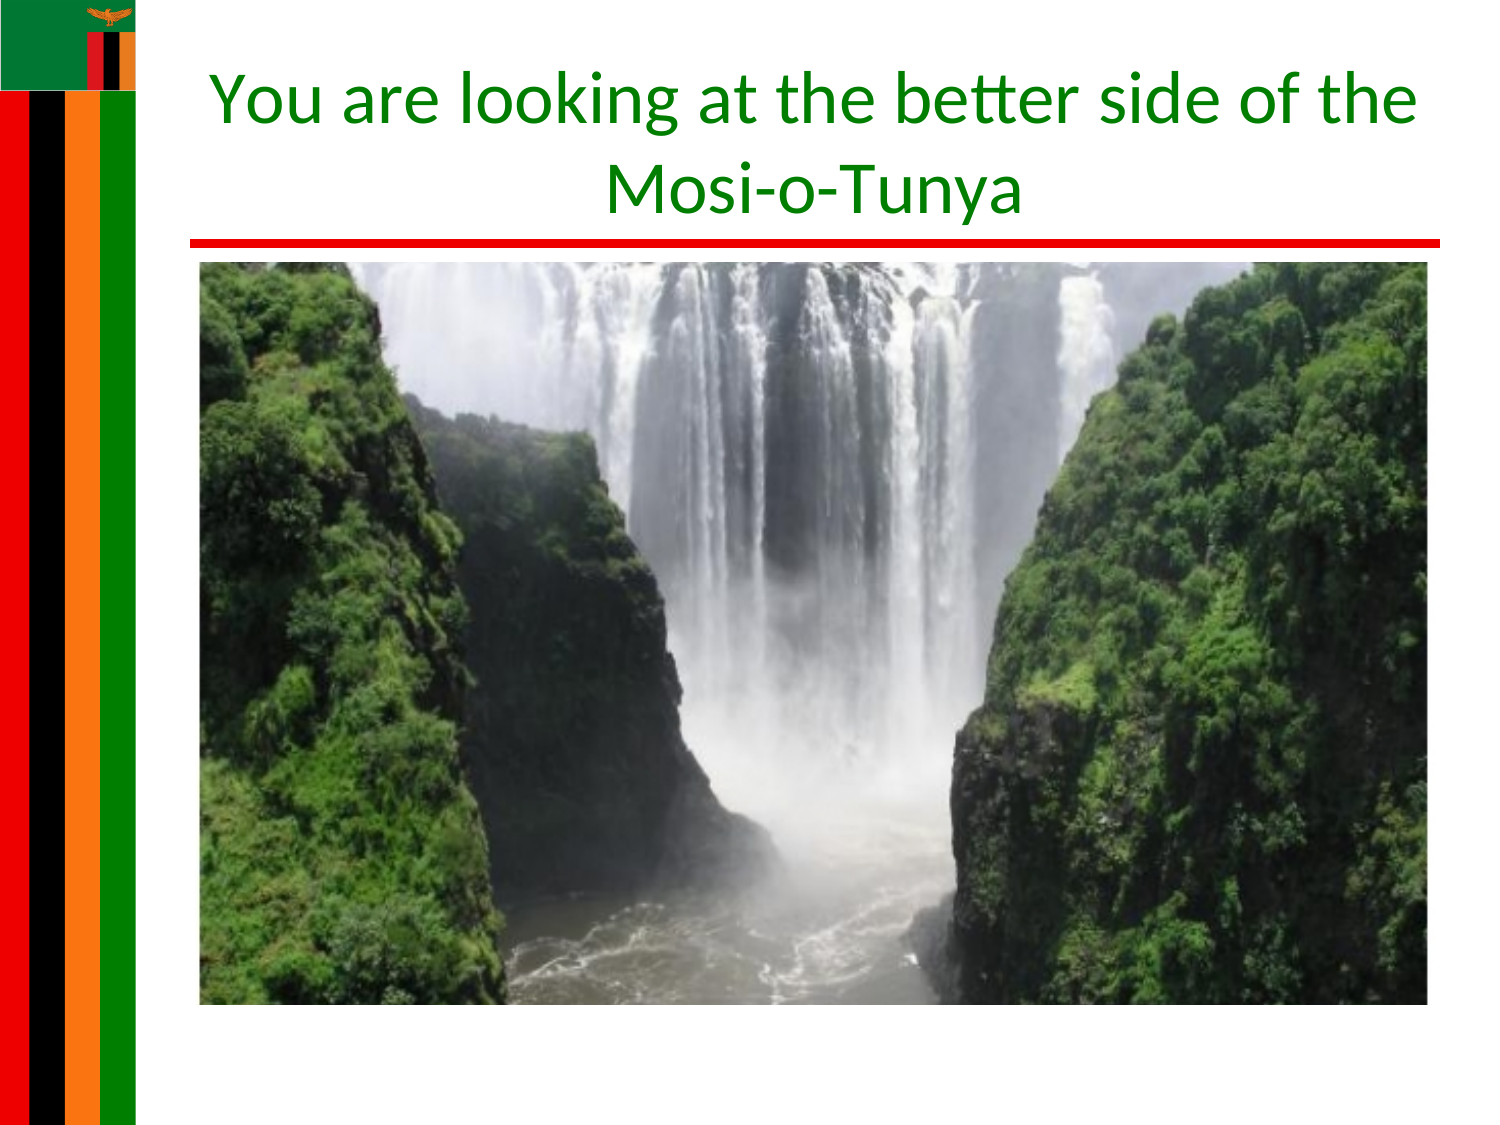

# You are looking at the better side of the Mosi-o-Tunya